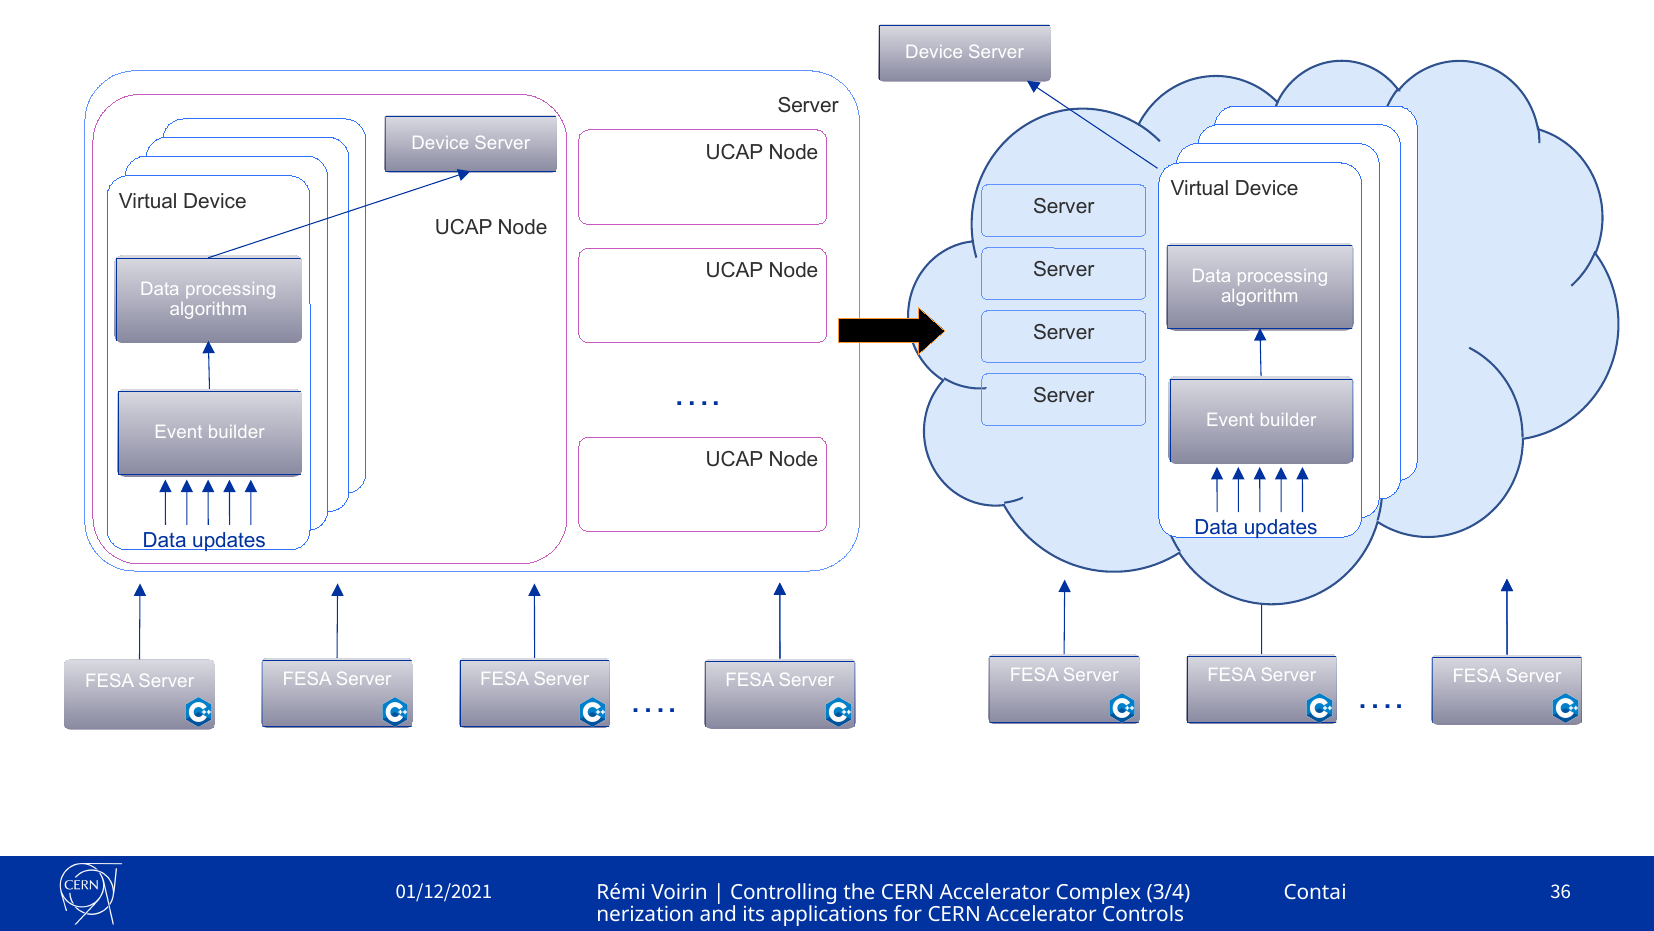

Device Server
Server
UCAP Node
Device Server
UCAP Node
Virtual Device
Virtual Device
Server
Data processing algorithm
UCAP Node
Server
Data processing algorithm
Server
….
Server
Event builder
Event builder
UCAP Node
Data updates
Data updates
FESA Server
FESA Server
FESA Server
FESA Server
FESA Server
FESA Server
FESA Server
….
….
01/12/2021
Rémi Voirin | Controlling the CERN Accelerator Complex (3/4) Containerization and its applications for CERN Accelerator Controls
36